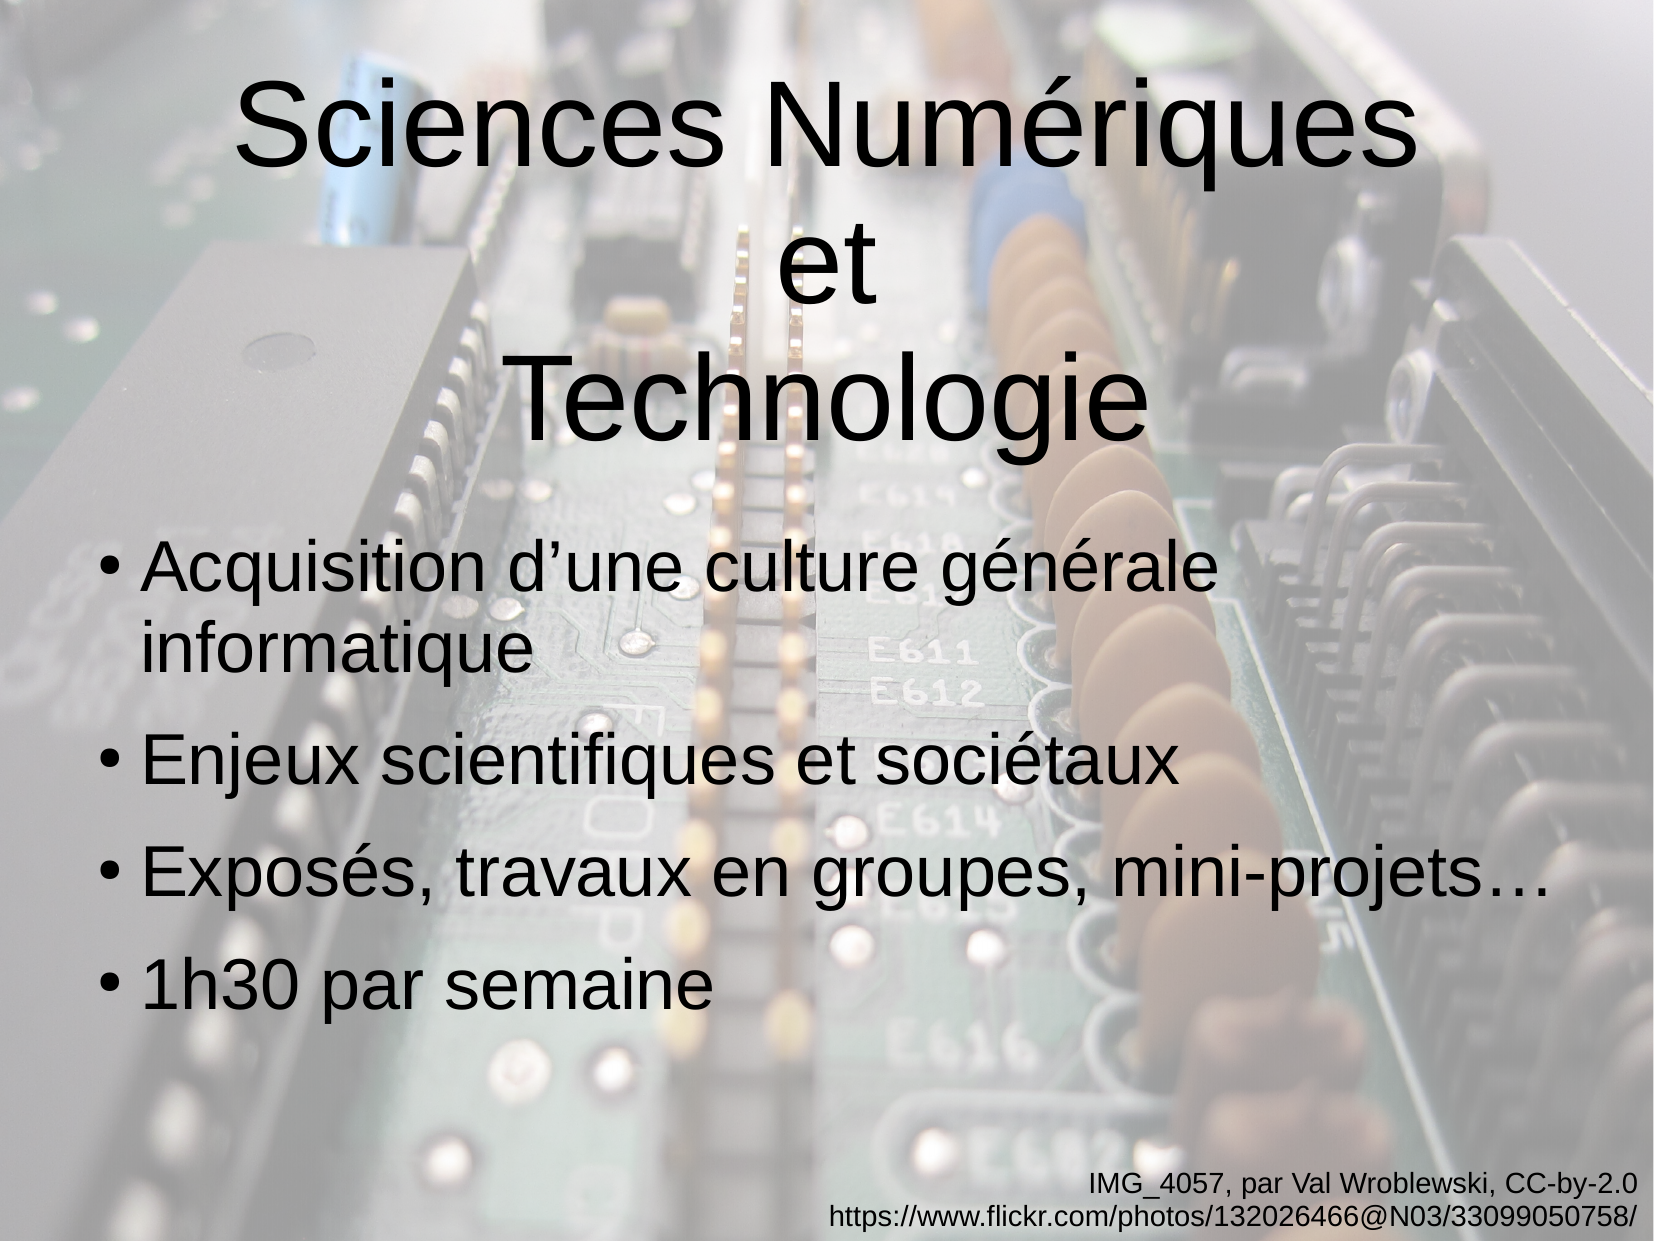

# Sciences Numériques et Technologie
Acquisition d’une culture générale informatique
Enjeux scientifiques et sociétaux
Exposés, travaux en groupes, mini-projets…
1h30 par semaine
IMG_4057, par Val Wroblewski, CC-by-2.0
https://www.flickr.com/photos/132026466@N03/33099050758/